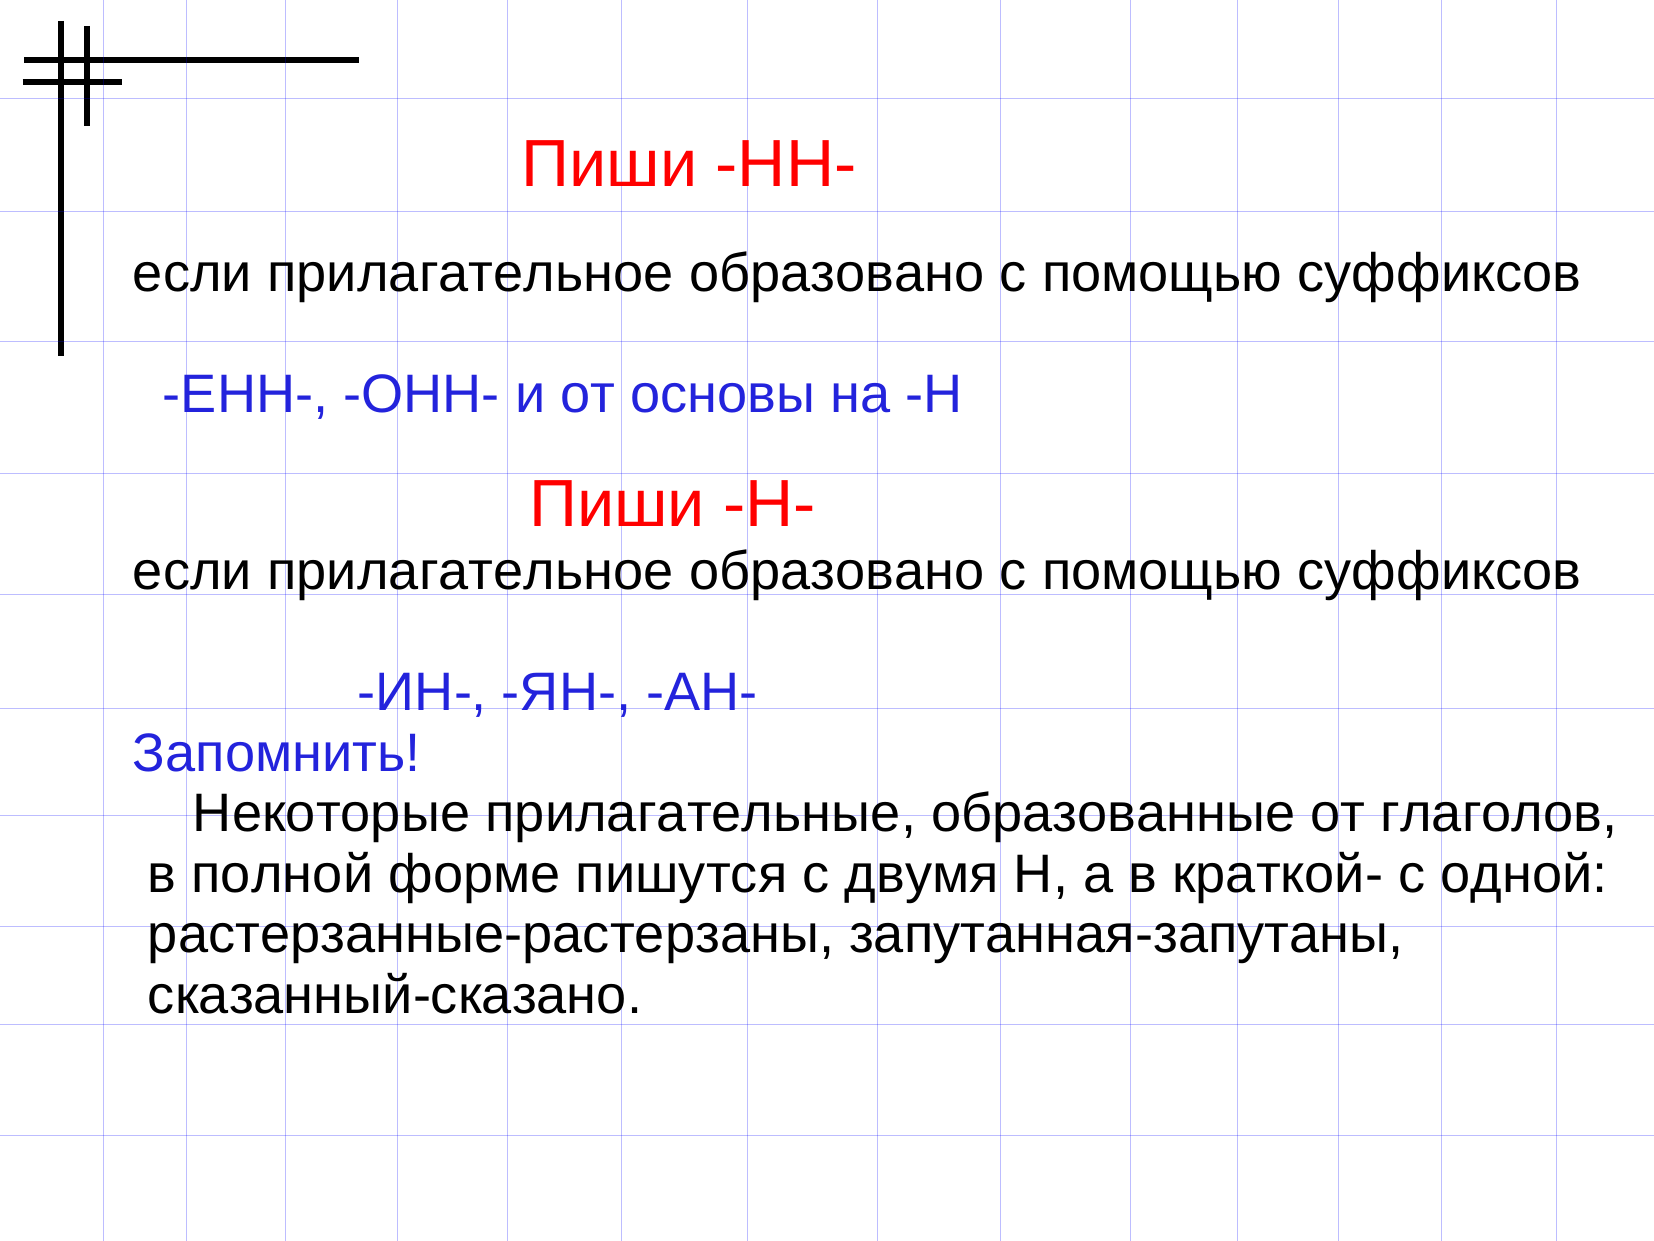

Пиши -НН-
если прилагательное образовано с помощью суффиксов
 -ЕНН-, -ОНН- и от основы на -Н
 Пиши -Н-
если прилагательное образовано с помощью суффиксов
 -ИН-, -ЯН-, -АН-
Запомнить!
 Некоторые прилагательные, образованные от глаголов,
 в полной форме пишутся с двумя Н, а в краткой- с одной:
 растерзанные-растерзаны, запутанная-запутаны,
 сказанный-сказано.